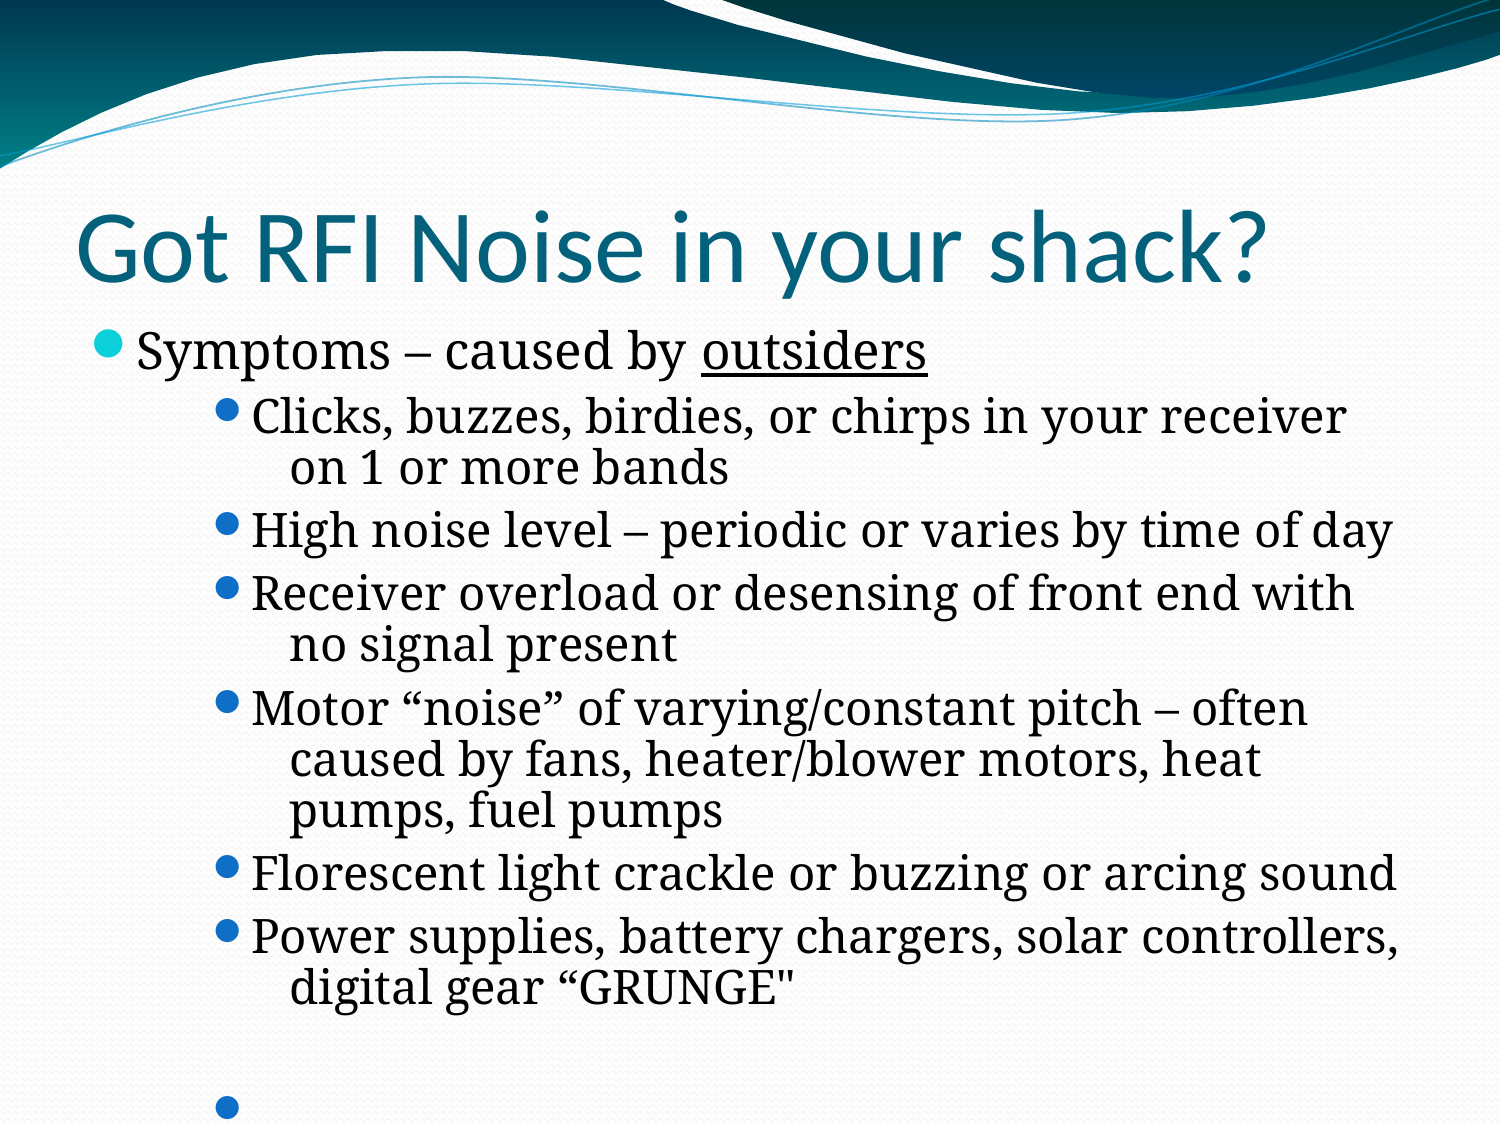

# Got RFI Noise in your shack?
Symptoms – caused by outsiders
Clicks, buzzes, birdies, or chirps in your receiver on 1 or more bands
High noise level – periodic or varies by time of day
Receiver overload or desensing of front end with no signal present
Motor “noise” of varying/constant pitch – often caused by fans, heater/blower motors, heat pumps, fuel pumps
Florescent light crackle or buzzing or arcing sound
Power supplies, battery chargers, solar controllers, digital gear “GRUNGE"